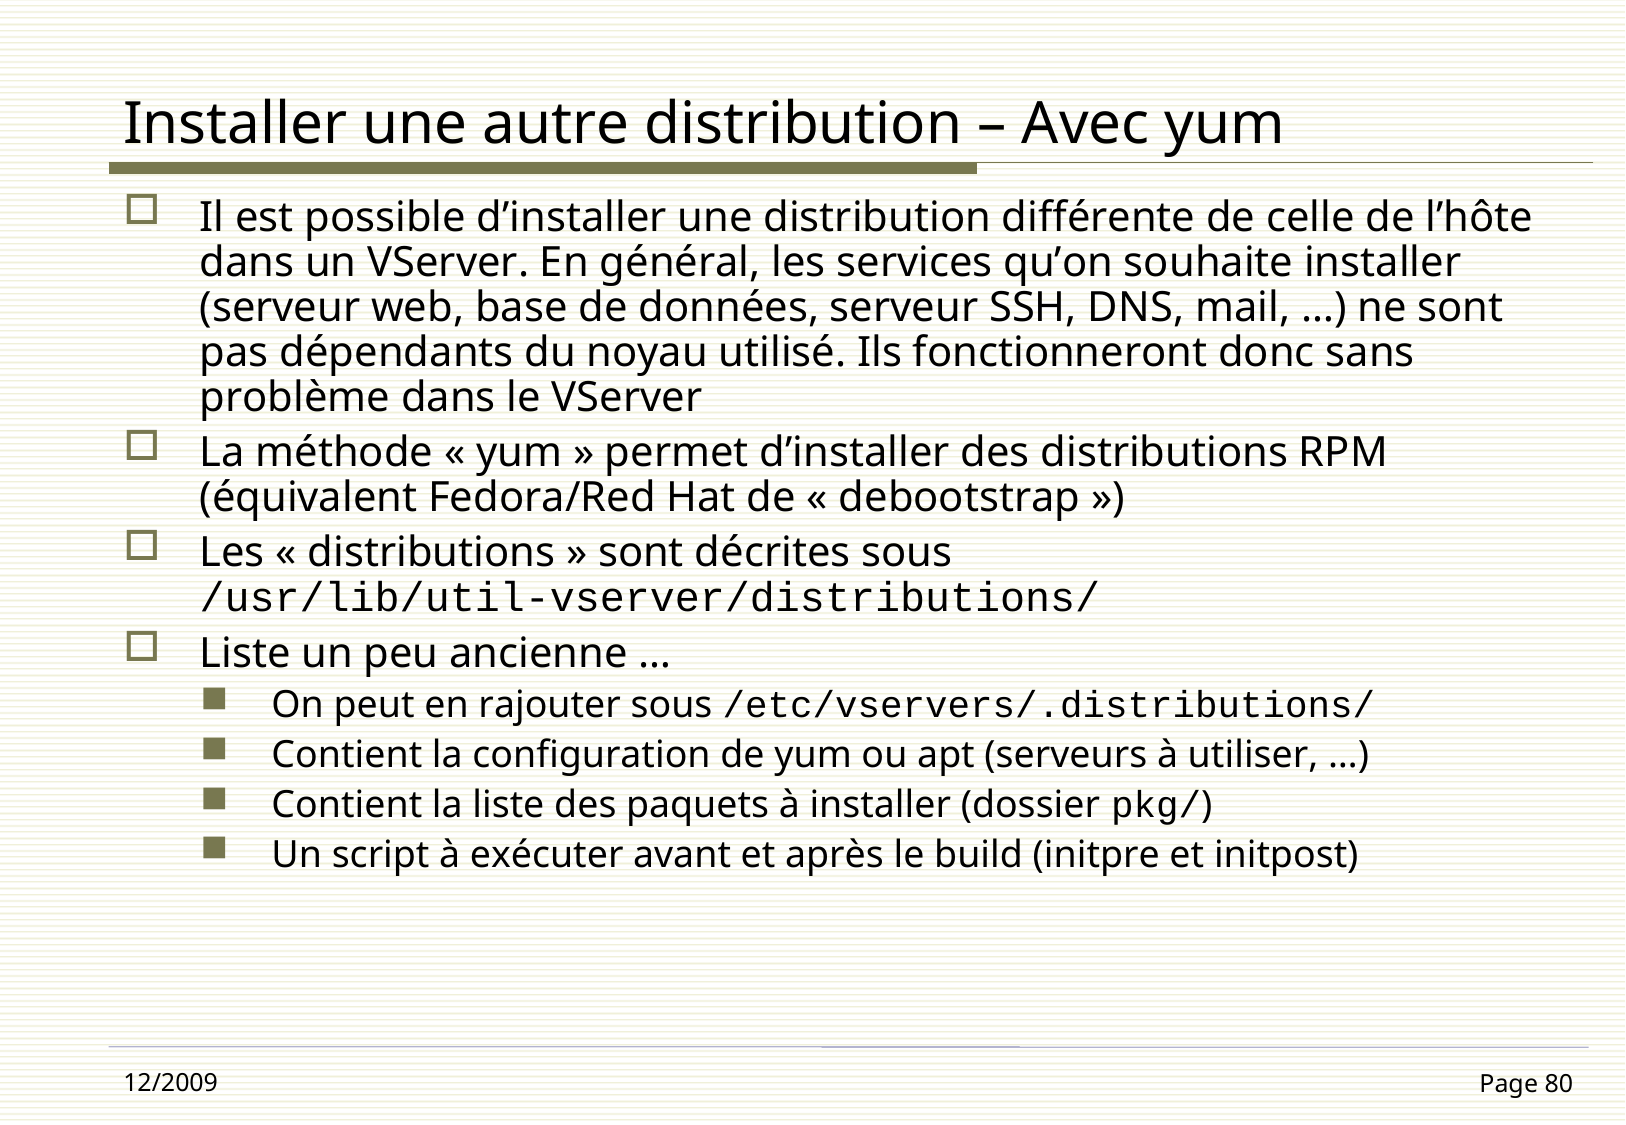

# Installer une autre distribution – Avec yum
Il est possible d’installer une distribution différente de celle de l’hôte dans un VServer. En général, les services qu’on souhaite installer (serveur web, base de données, serveur SSH, DNS, mail, …) ne sont pas dépendants du noyau utilisé. Ils fonctionneront donc sans problème dans le VServer
La méthode « yum » permet d’installer des distributions RPM (équivalent Fedora/Red Hat de « debootstrap »)‏
Les « distributions » sont décrites sous /usr/lib/util-vserver/distributions/
Liste un peu ancienne …
On peut en rajouter sous /etc/vservers/.distributions/
Contient la configuration de yum ou apt (serveurs à utiliser, …)‏
Contient la liste des paquets à installer (dossier pkg/)‏
Un script à exécuter avant et après le build (initpre et initpost)‏
80